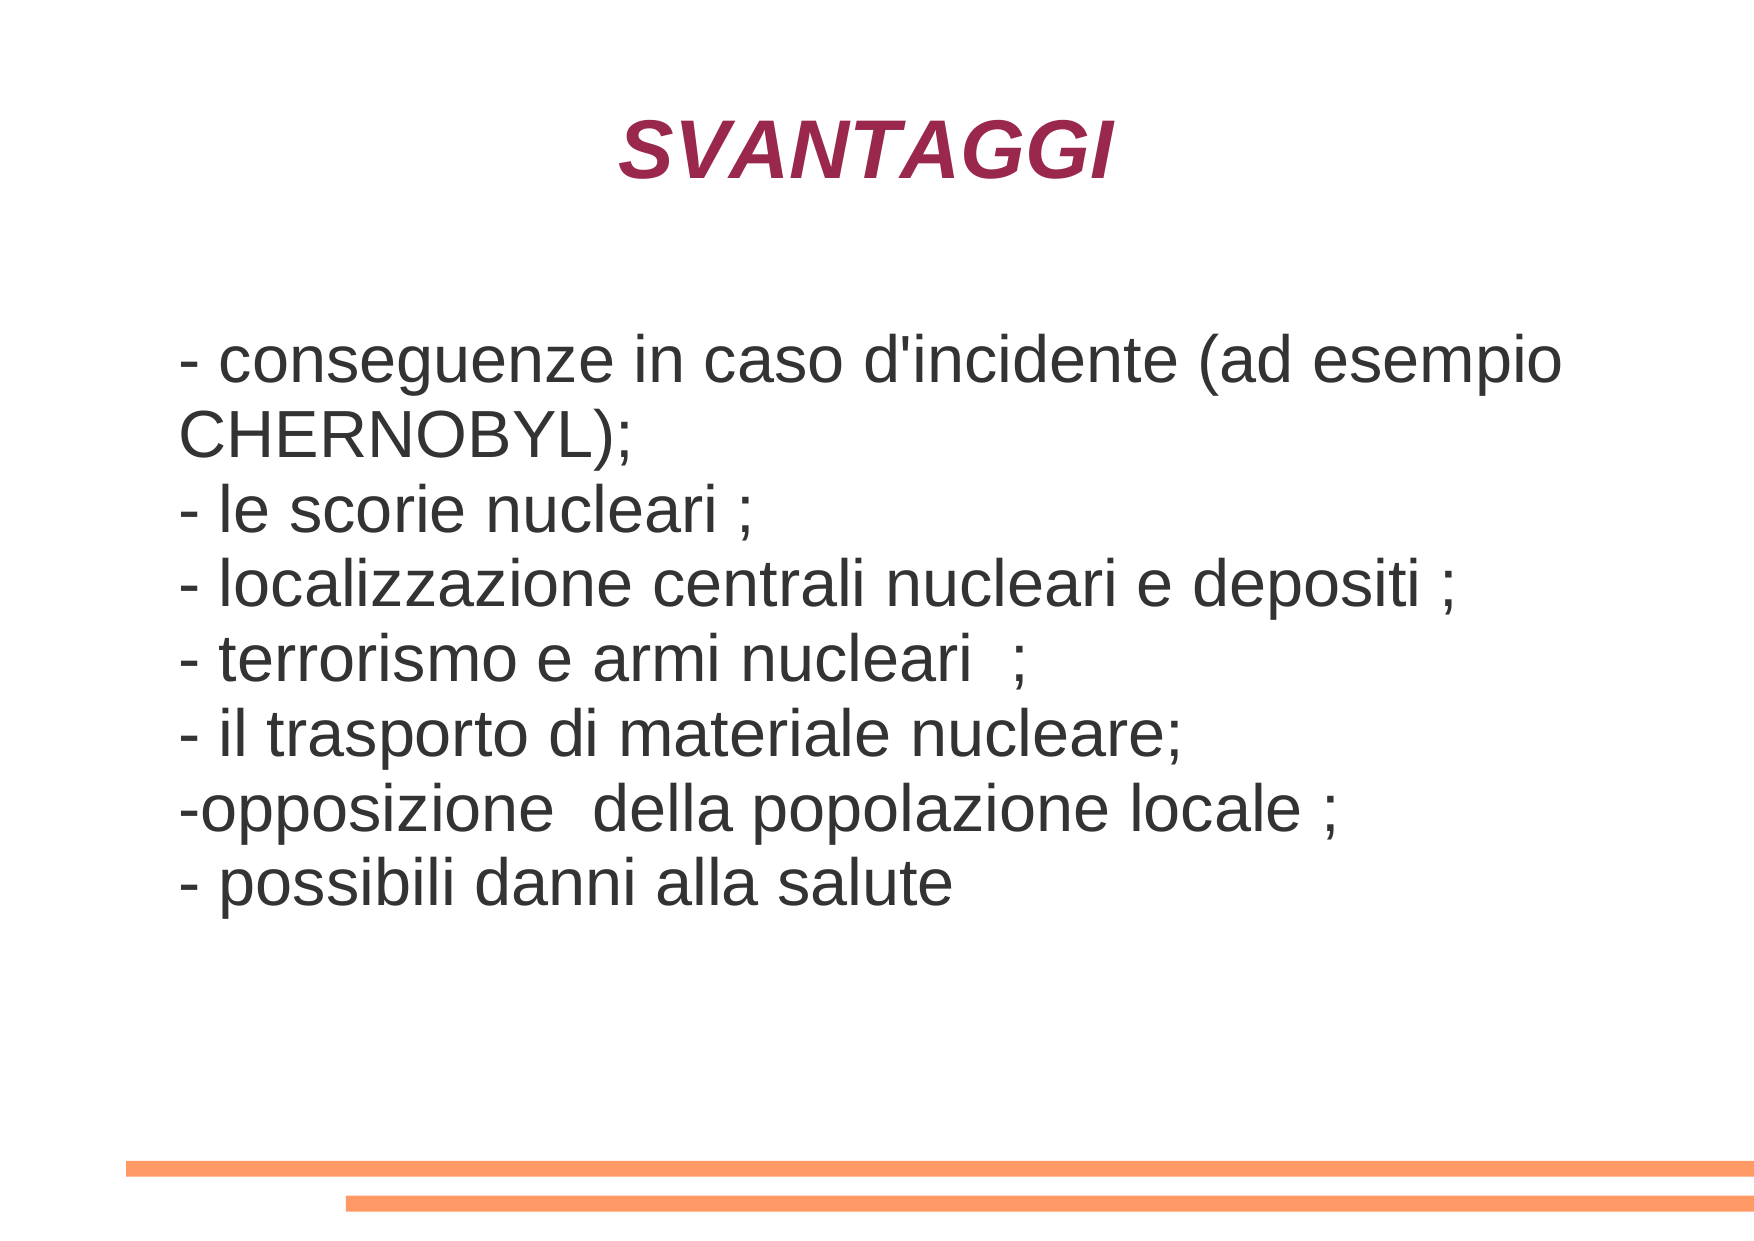

# SVANTAGGI
- conseguenze in caso d'incidente (ad esempio
CHERNOBYL);
- le scorie nucleari ;
- localizzazione centrali nucleari e depositi ;
- terrorismo e armi nucleari ;
- il trasporto di materiale nucleare;
-opposizione della popolazione locale ;
- possibili danni alla salute